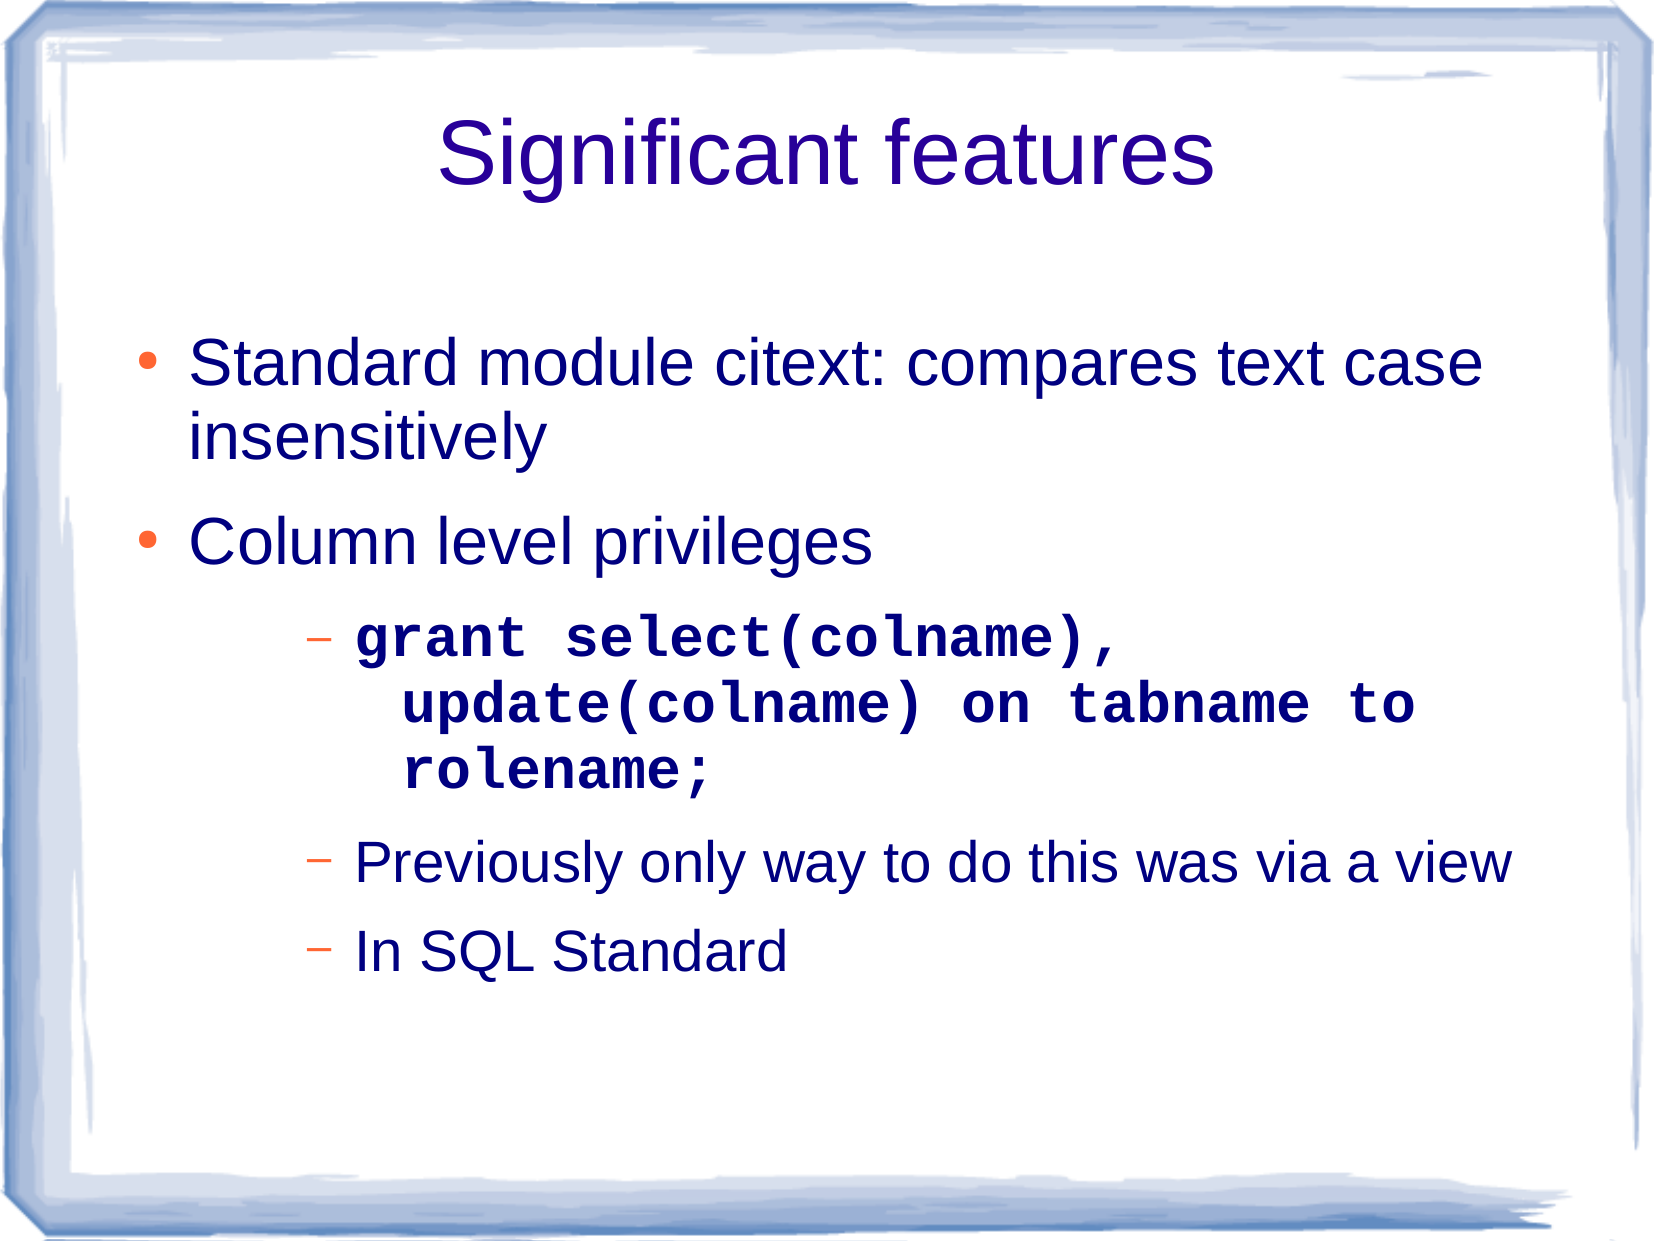

# Significant features
Standard module citext: compares text case insensitively
Column level privileges
grant select(colname), update(colname) on tabname to rolename;
Previously only way to do this was via a view
In SQL Standard